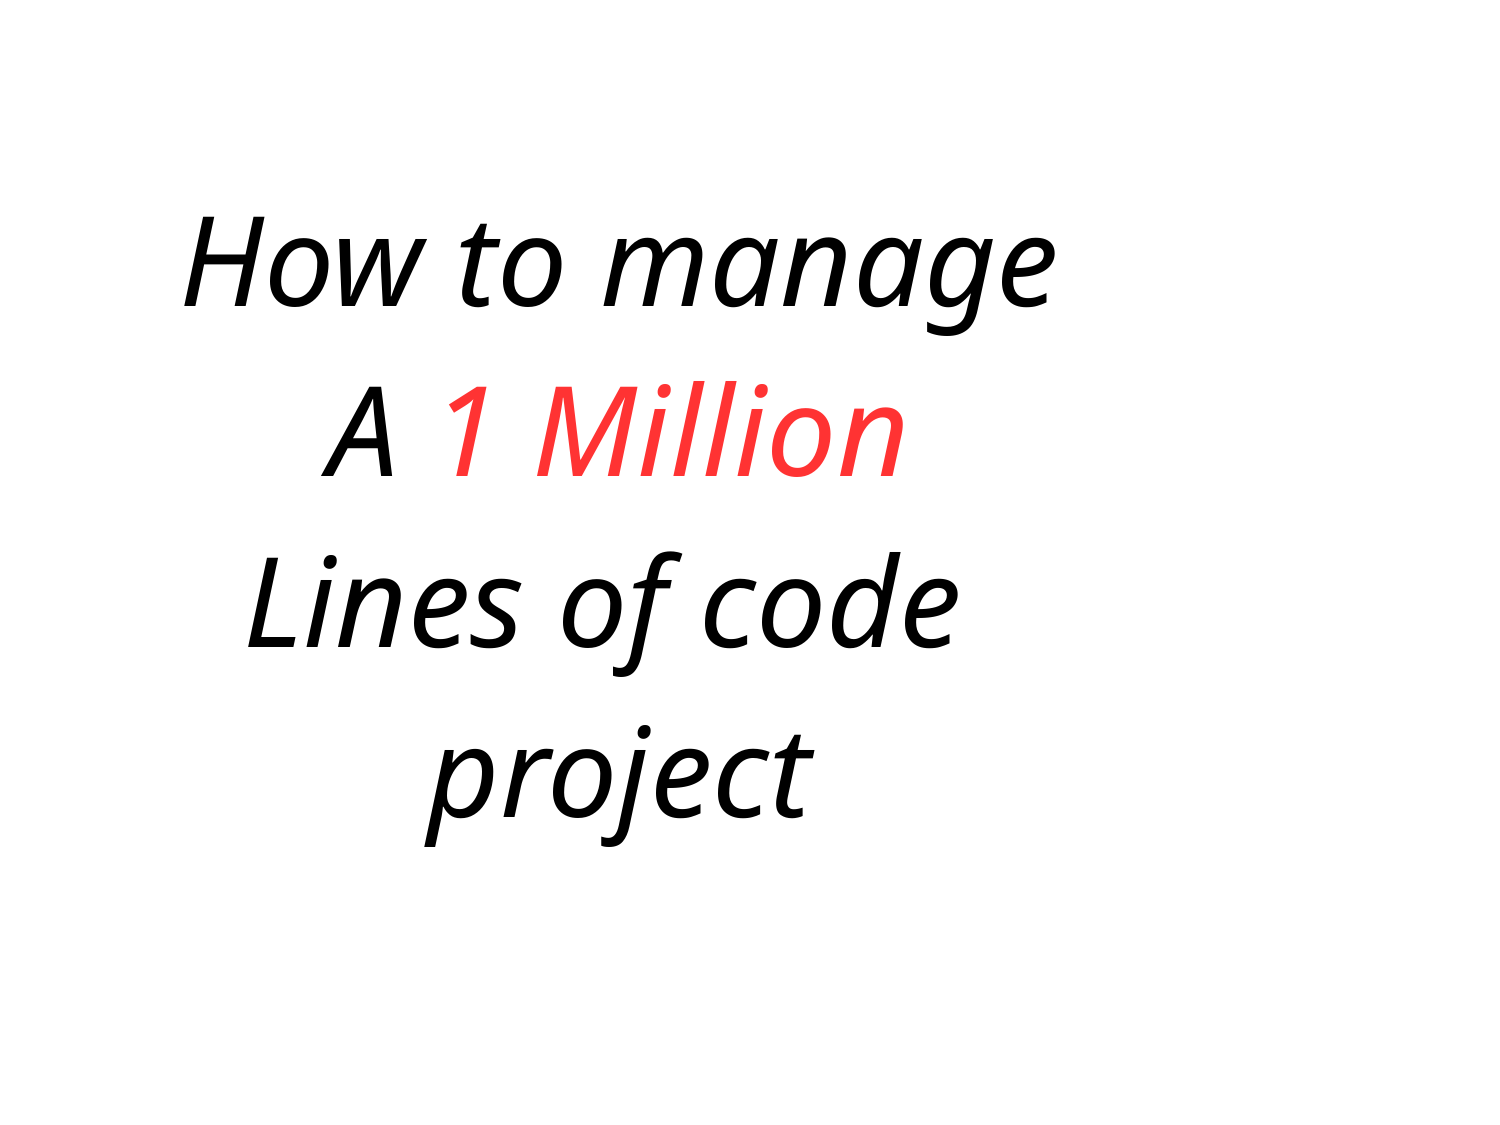

How to manage
A 1 Million
Lines of code
project